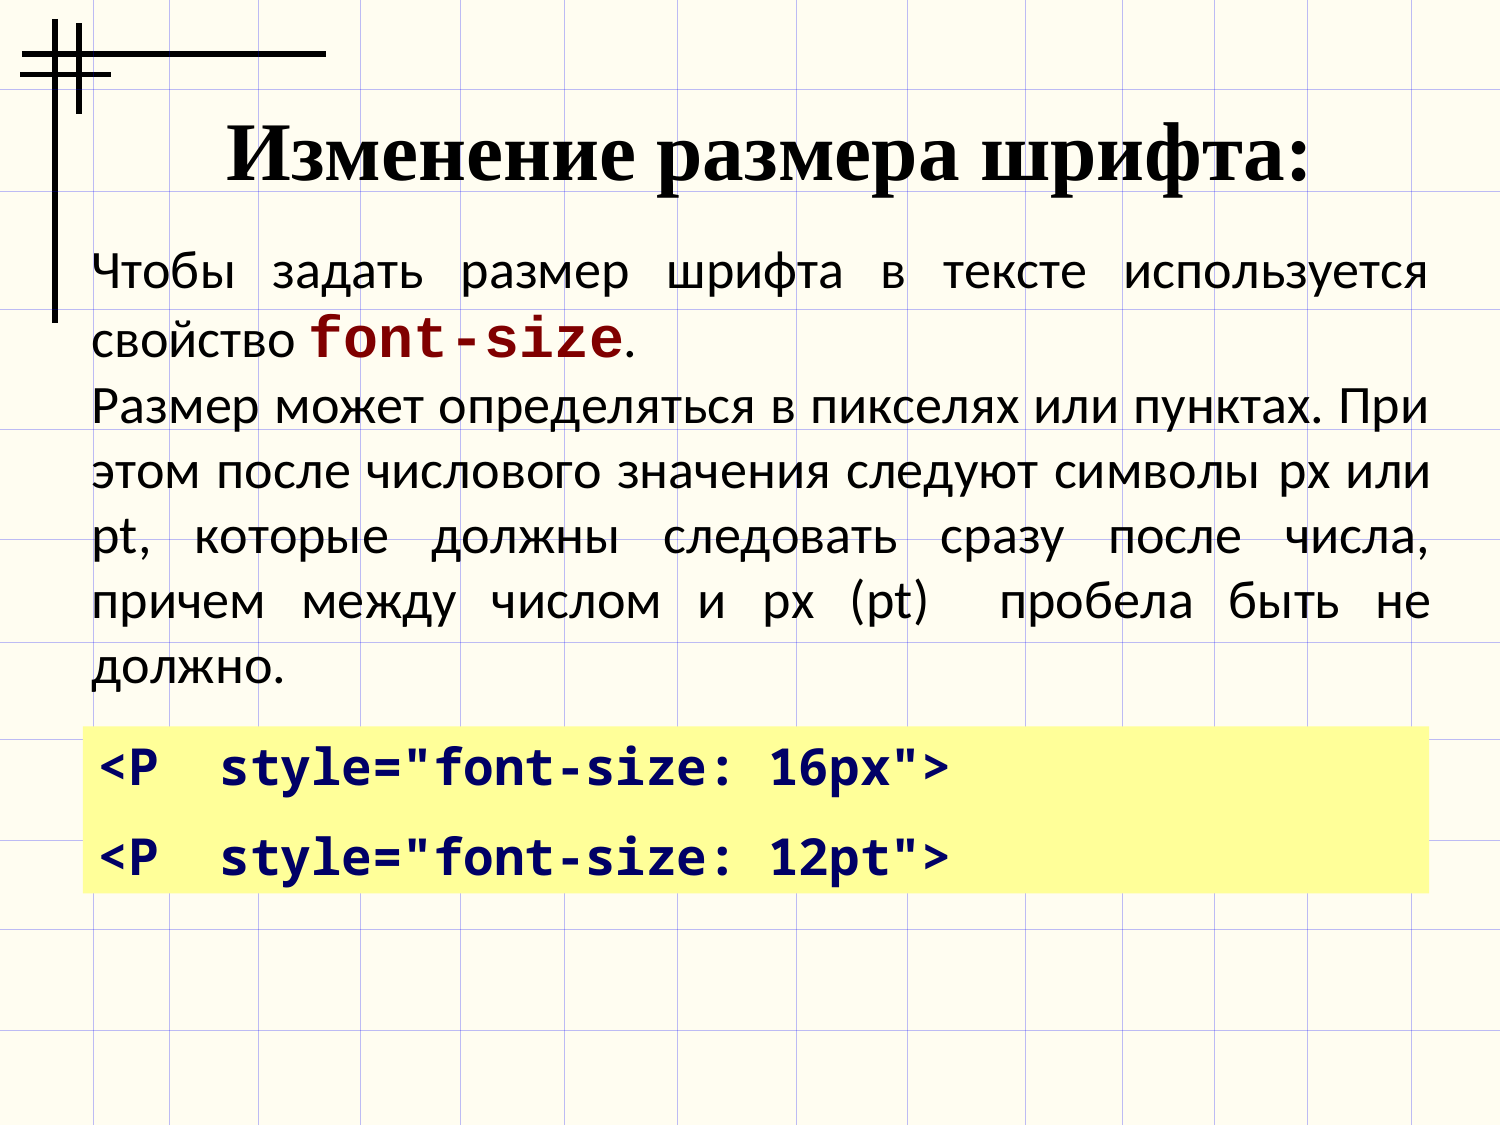

# Изменение размера шрифта:
Чтобы задать размер шрифта в тексте используется свойство font-size.
Размер может определяться в пикселях или пунктах. При этом после числового значения следуют символы px или pt, которые должны следовать сразу после числа, причем между числом и px (pt) пробела быть не должно.
<P style="font-size: 16px">
<P style="font-size: 12pt">